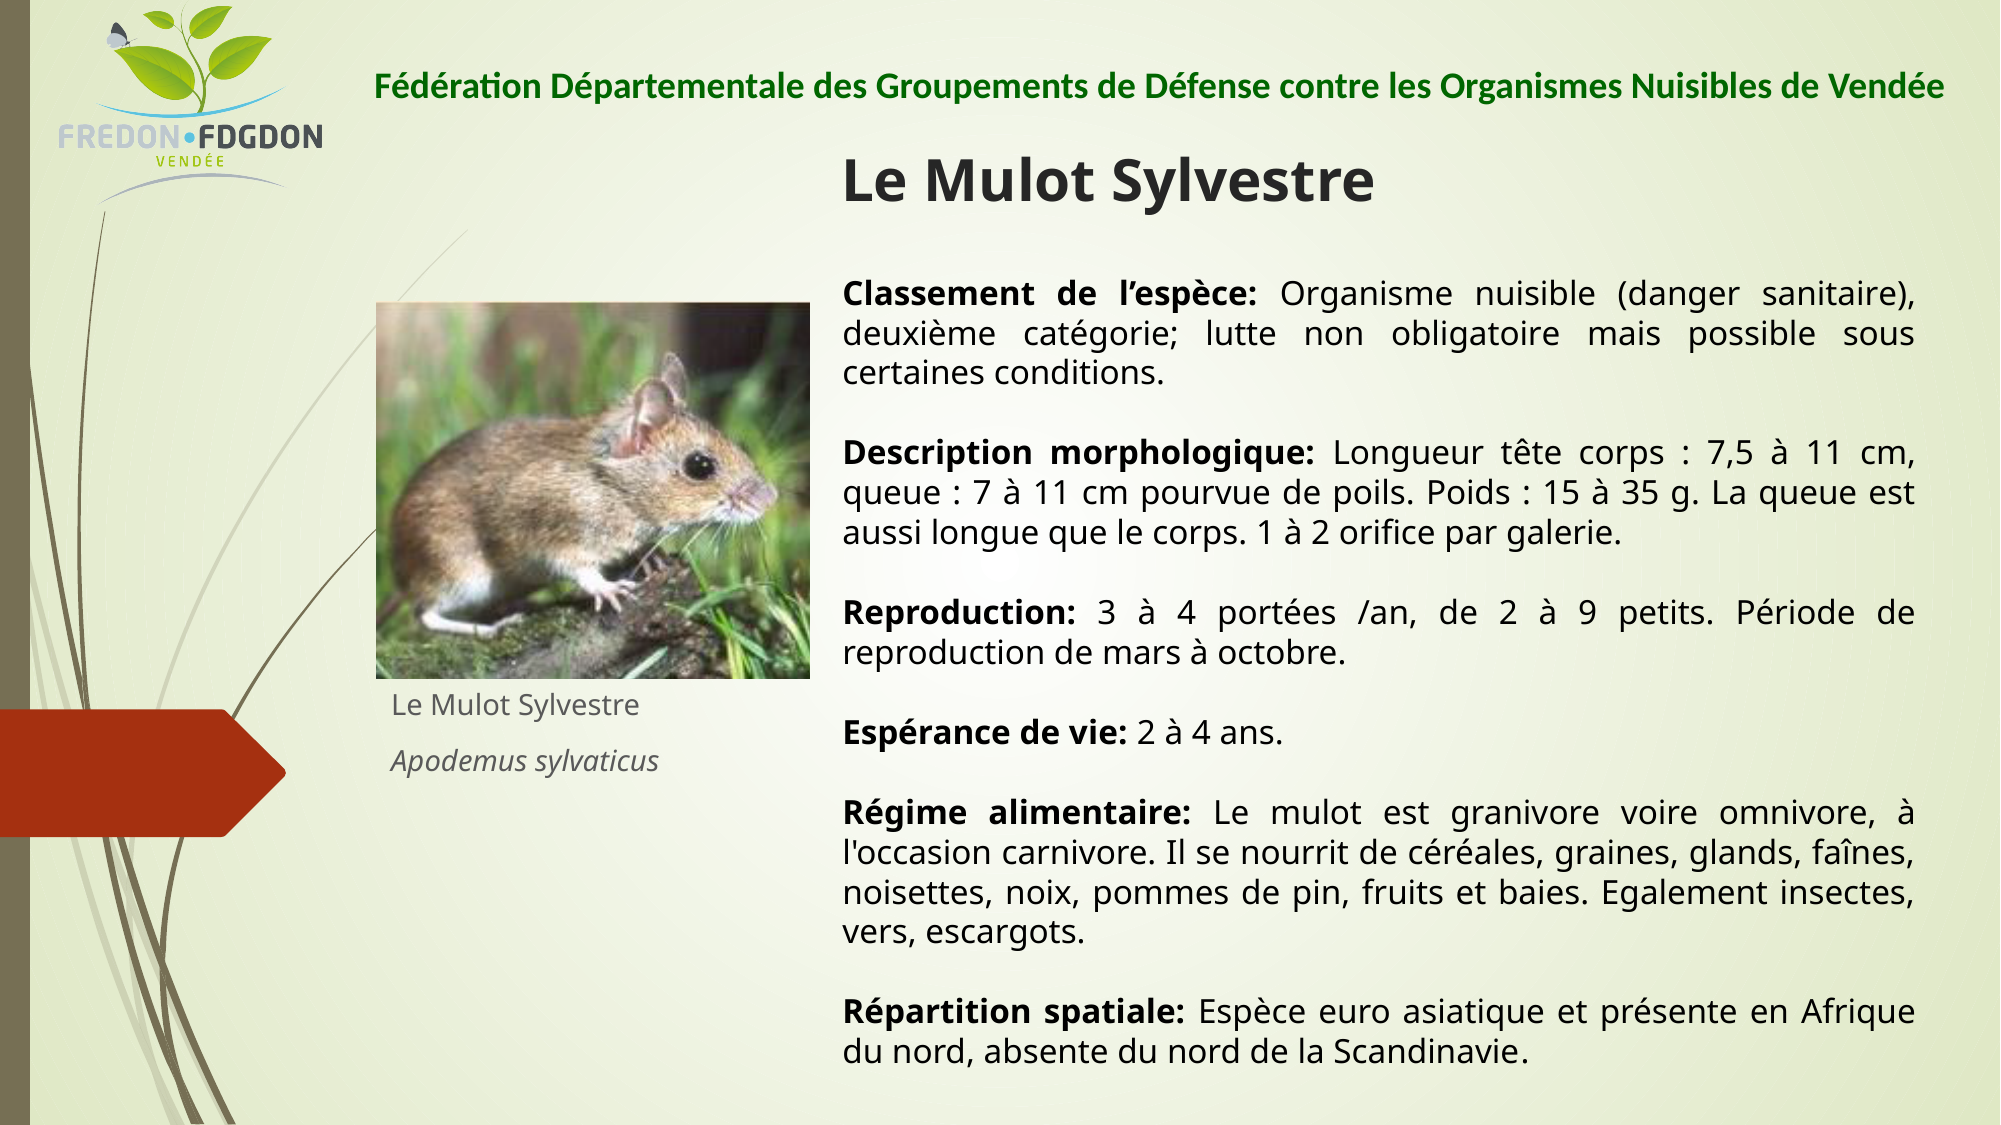

Fédération Départementale des Groupements de Défense contre les Organismes Nuisibles de Vendée
# Le Mulot Sylvestre
Classement de l’espèce: Organisme nuisible (danger sanitaire), deuxième catégorie; lutte non obligatoire mais possible sous certaines conditions.
Description morphologique: Longueur tête corps : 7,5 à 11 cm, queue : 7 à 11 cm pourvue de poils. Poids : 15 à 35 g. La queue est aussi longue que le corps. 1 à 2 orifice par galerie.
Reproduction: 3 à 4 portées /an, de 2 à 9 petits. Période de reproduction de mars à octobre.
Espérance de vie: 2 à 4 ans.
Régime alimentaire: Le mulot est granivore voire omnivore, à l'occasion carnivore. Il se nourrit de céréales, graines, glands, faînes, noisettes, noix, pommes de pin, fruits et baies. Egalement insectes, vers, escargots.
Répartition spatiale: Espèce euro asiatique et présente en Afrique du nord, absente du nord de la Scandinavie.
Le Mulot Sylvestre
Apodemus sylvaticus